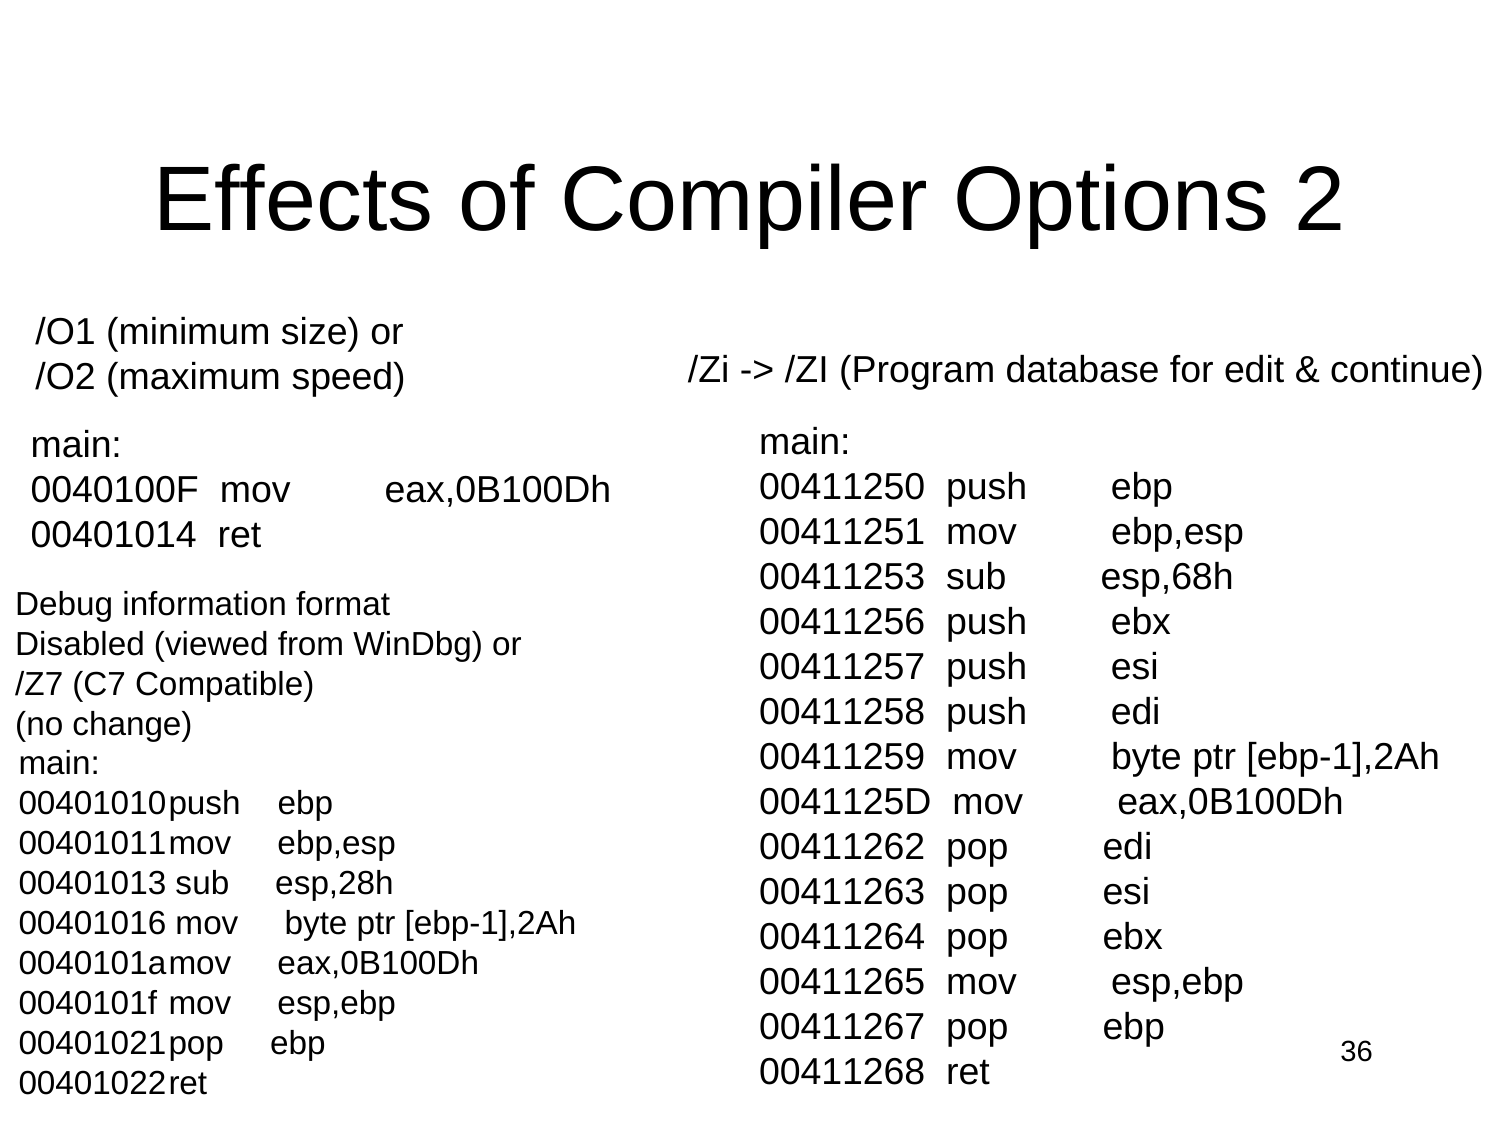

# Effects of Compiler Options 2
/O1 (minimum size) or
/O2 (maximum speed)
/Zi -> /ZI (Program database for edit & continue)
main:
00411250 push ebp
00411251 mov ebp,esp
00411253 sub esp,68h
00411256 push ebx
00411257 push esi
00411258 push edi
00411259 mov byte ptr [ebp-1],2Ah
0041125D mov eax,0B100Dh
00411262 pop edi
00411263 pop esi
00411264 pop ebx
00411265 mov esp,ebp
00411267 pop ebp
00411268 ret
main:
0040100F mov eax,0B100Dh
00401014 ret
Debug information format
Disabled (viewed from WinDbg) or
/Z7 (C7 Compatible)
(no change)
main:
00401010	push ebp
00401011	mov ebp,esp
00401013 sub esp,28h
00401016 mov byte ptr [ebp-1],2Ah
0040101a	mov eax,0B100Dh
0040101f	mov esp,ebp
00401021	pop ebp
00401022	ret